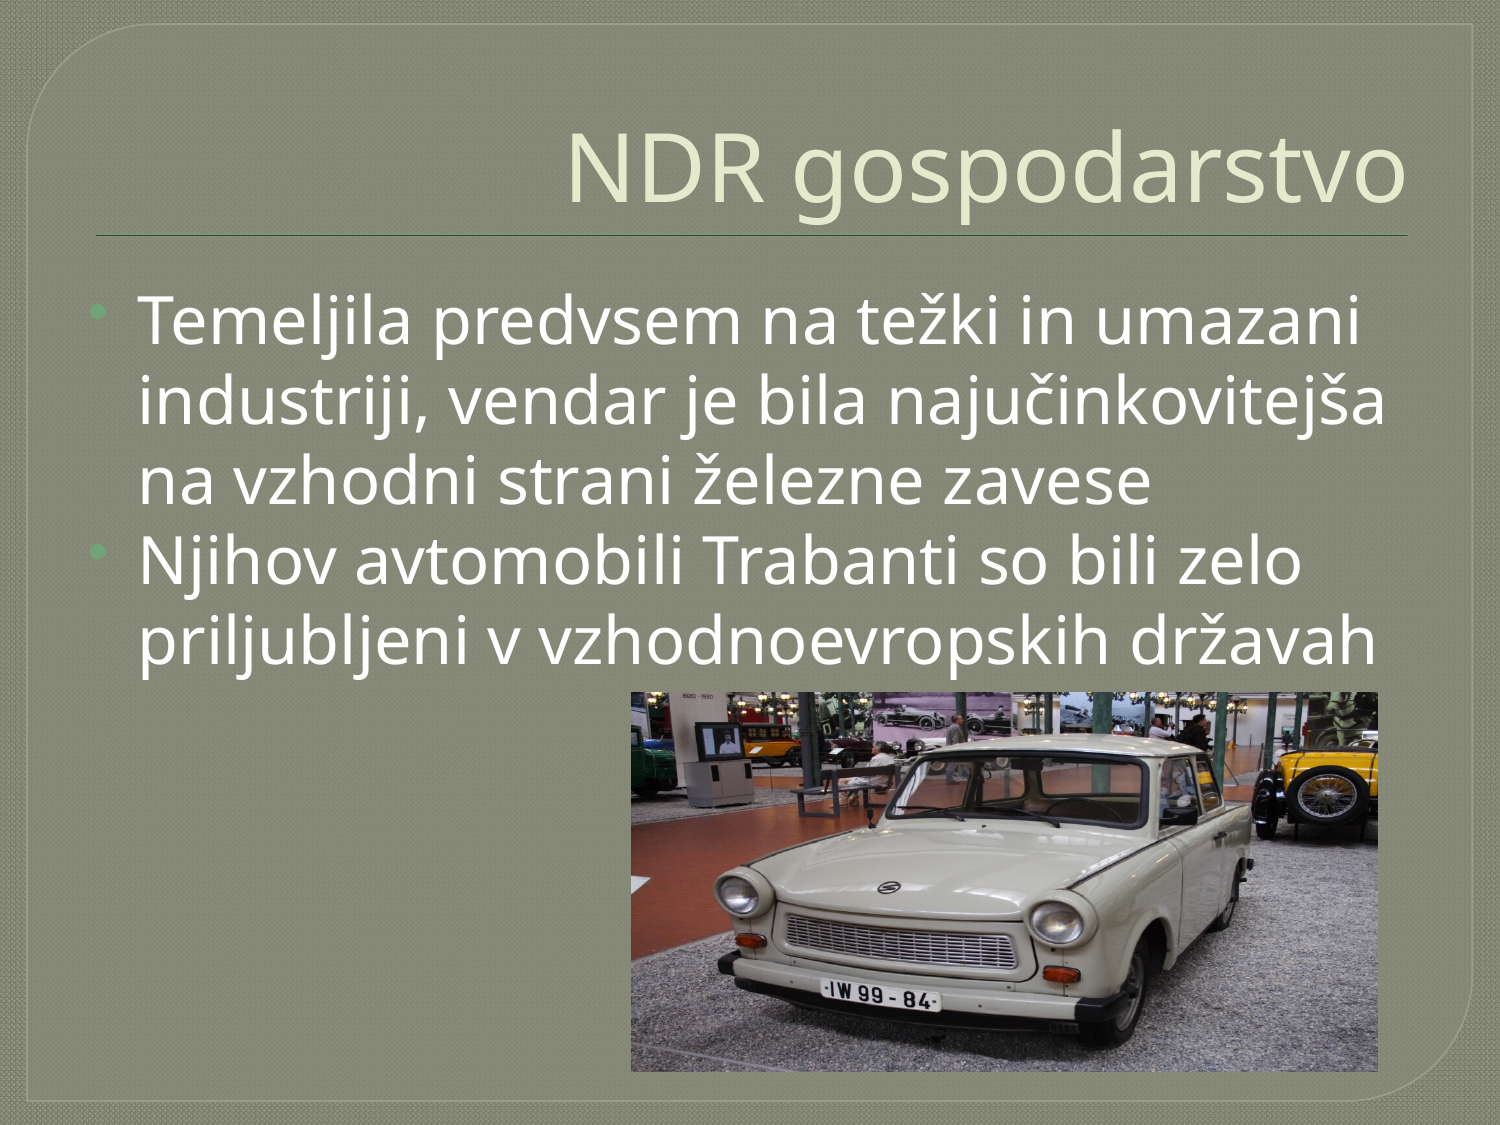

# NDR gospodarstvo
Temeljila predvsem na težki in umazani industriji, vendar je bila najučinkovitejša na vzhodni strani železne zavese
Njihov avtomobili Trabanti so bili zelo priljubljeni v vzhodnoevropskih državah